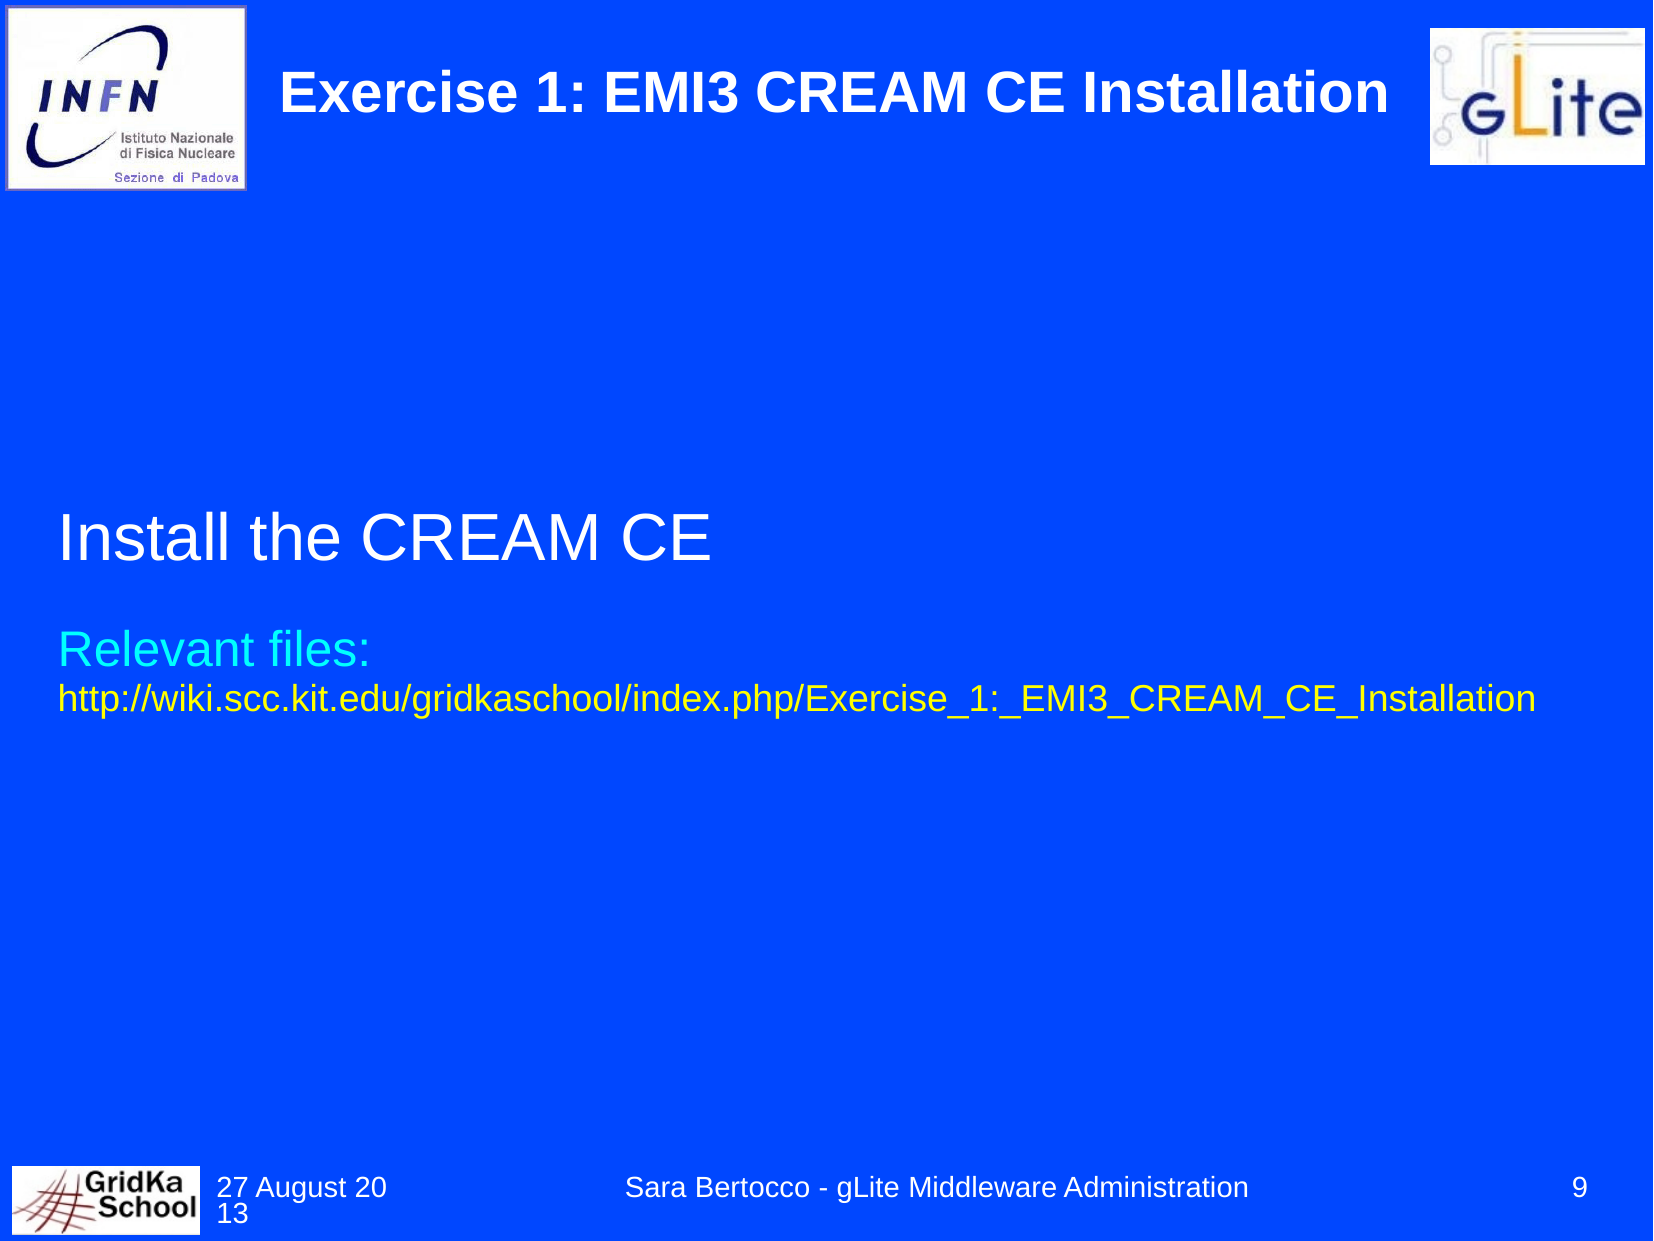

# Exercise 1: EMI3 CREAM CE Installation
Install the CREAM CE
Relevant files:
http://wiki.scc.kit.edu/gridkaschool/index.php/Exercise_1:_EMI3_CREAM_CE_Installation
27 August 2013
Sara Bertocco - gLite Middleware Administration
9